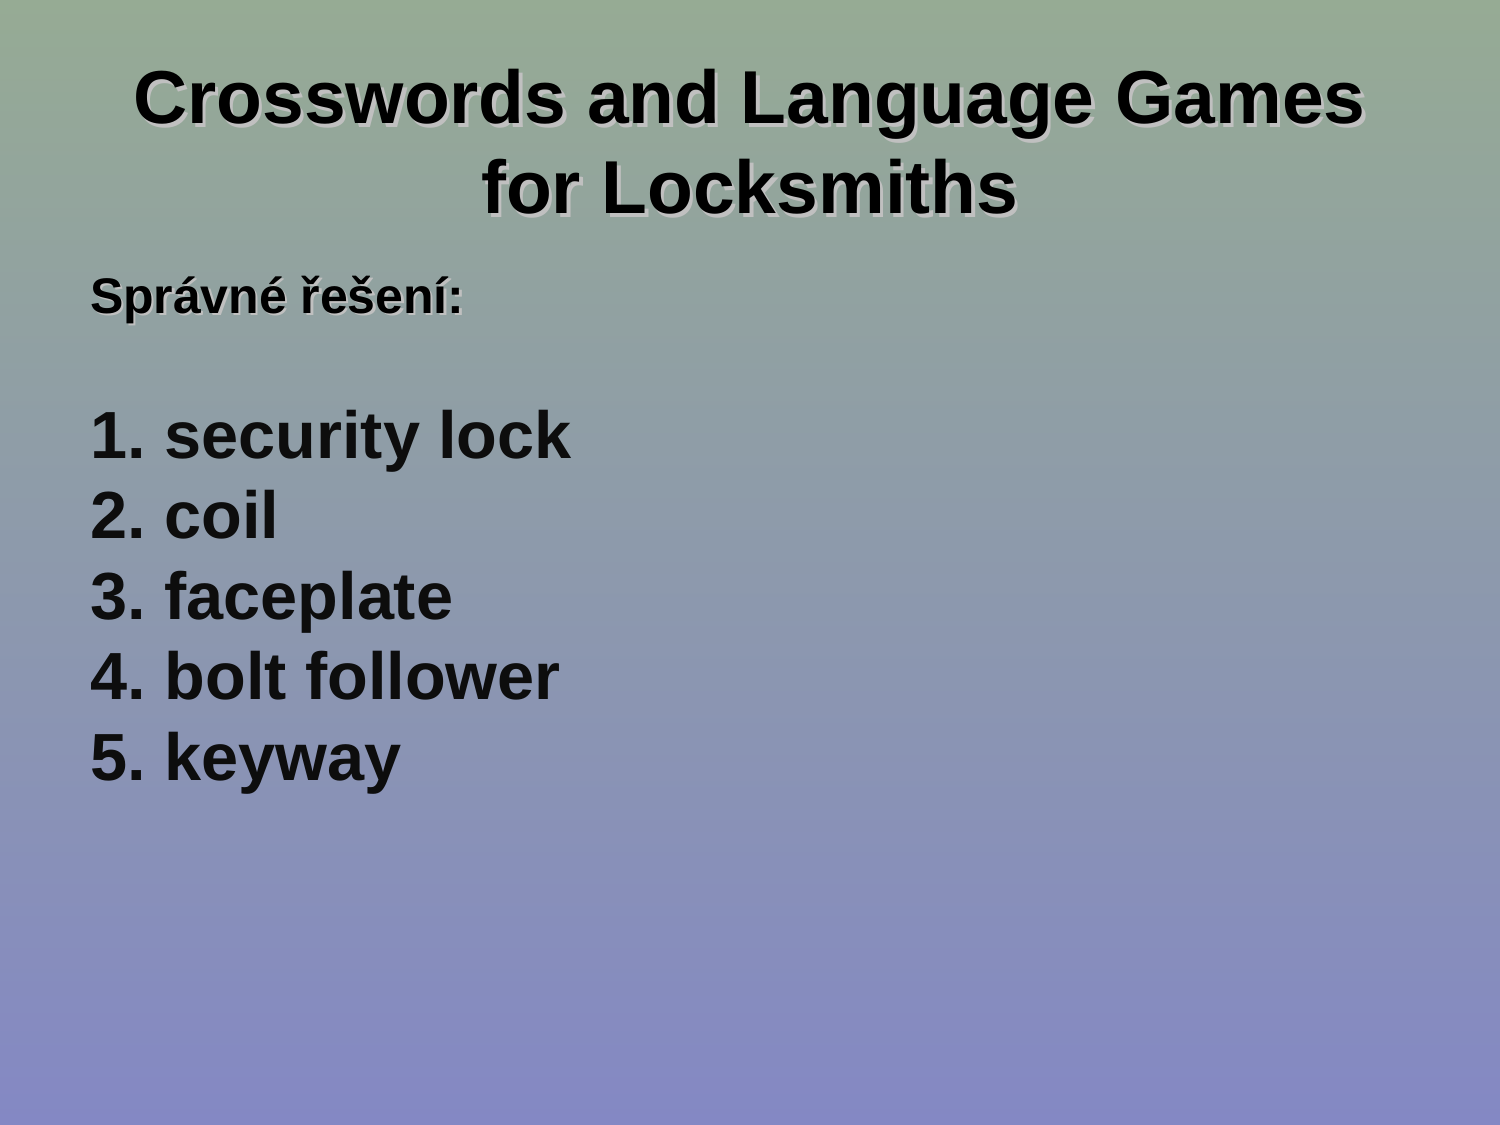

# Crosswords and Language Games for Locksmiths
Správné řešení:
 security lock
 coil
 faceplate
 bolt follower
 keyway